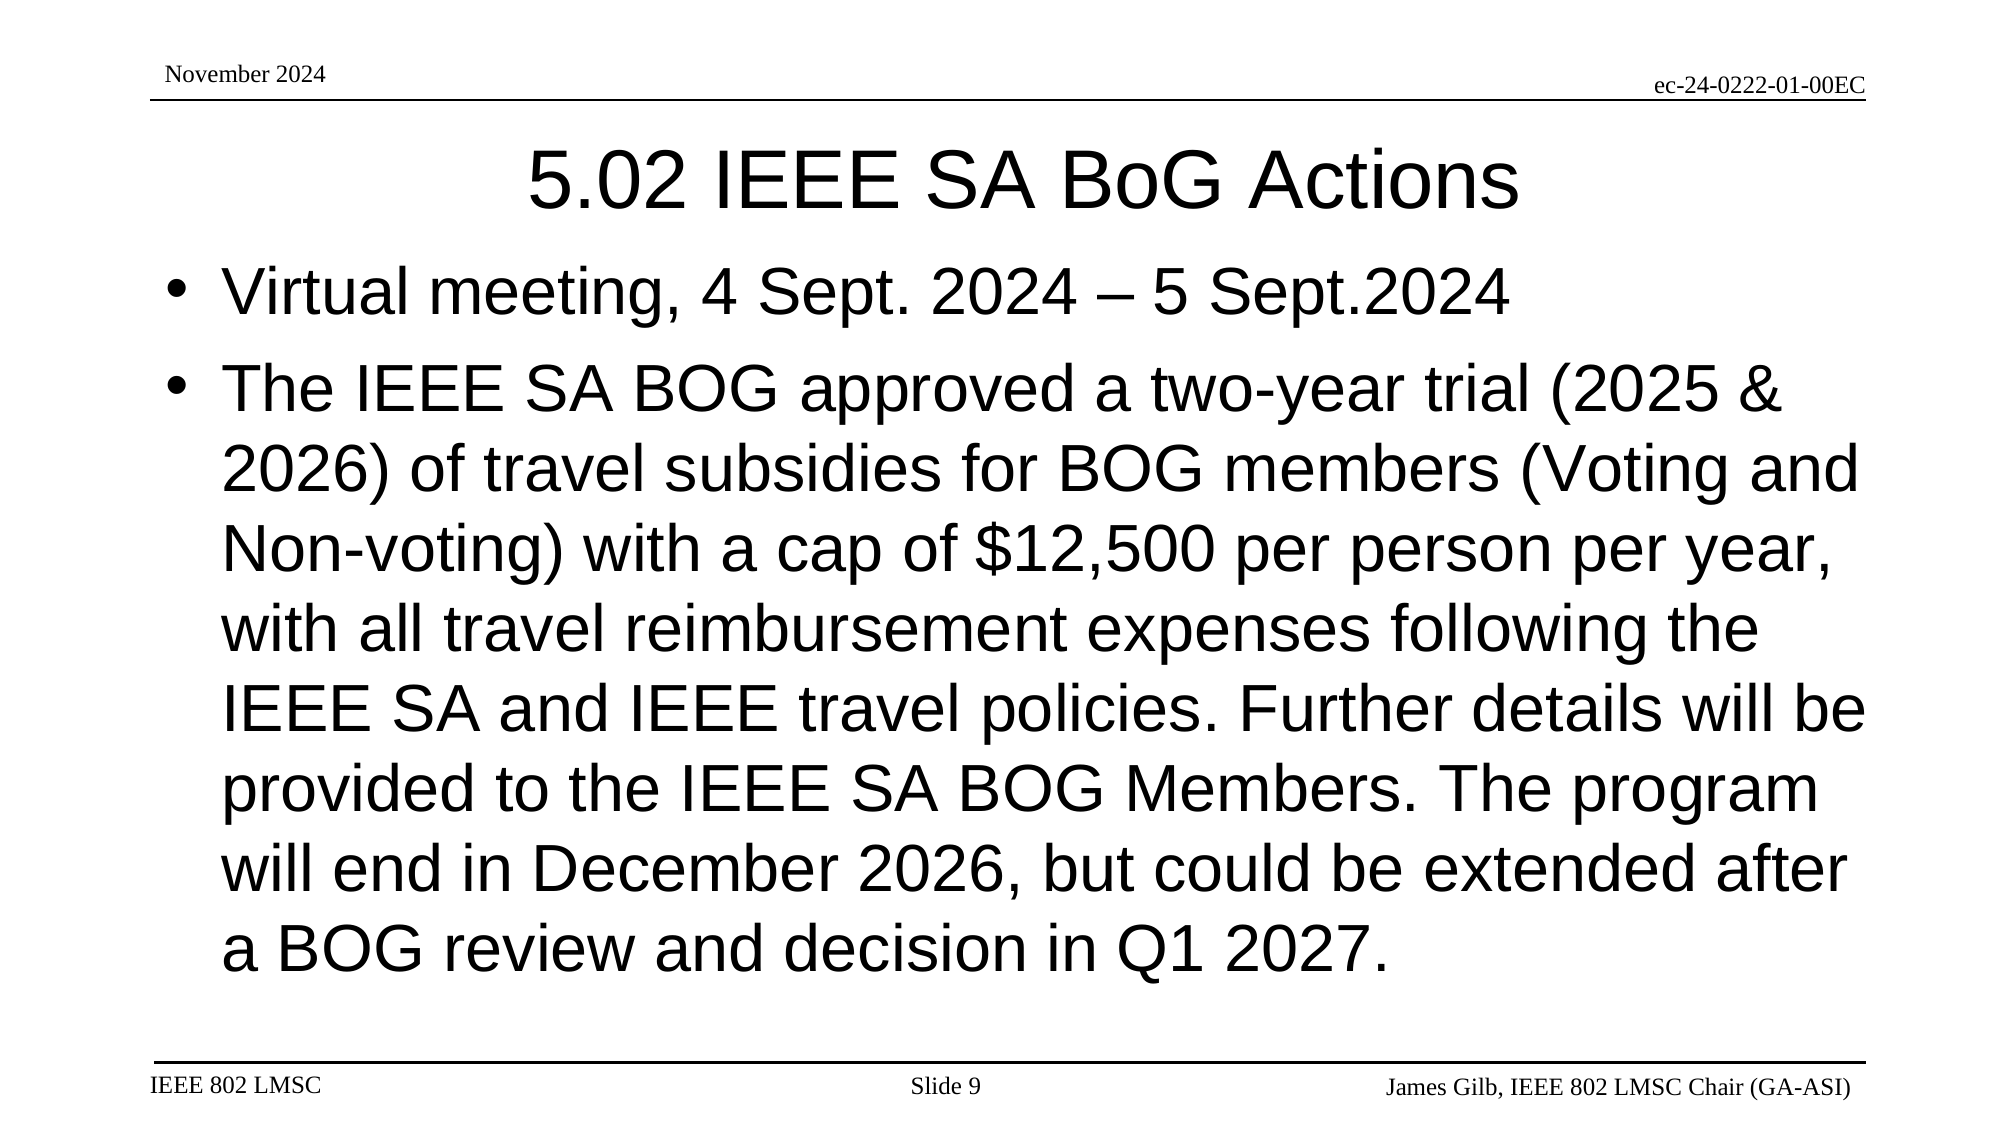

# 5.02 IEEE SA BoG Actions
Virtual meeting, 4 Sept. 2024 – 5 Sept.2024
The IEEE SA BOG approved a two-year trial (2025 & 2026) of travel subsidies for BOG members (Voting and Non-voting) with a cap of $12,500 per person per year, with all travel reimbursement expenses following the IEEE SA and IEEE travel policies. Further details will be provided to the IEEE SA BOG Members. The program will end in December 2026, but could be extended after a BOG review and decision in Q1 2027.
9